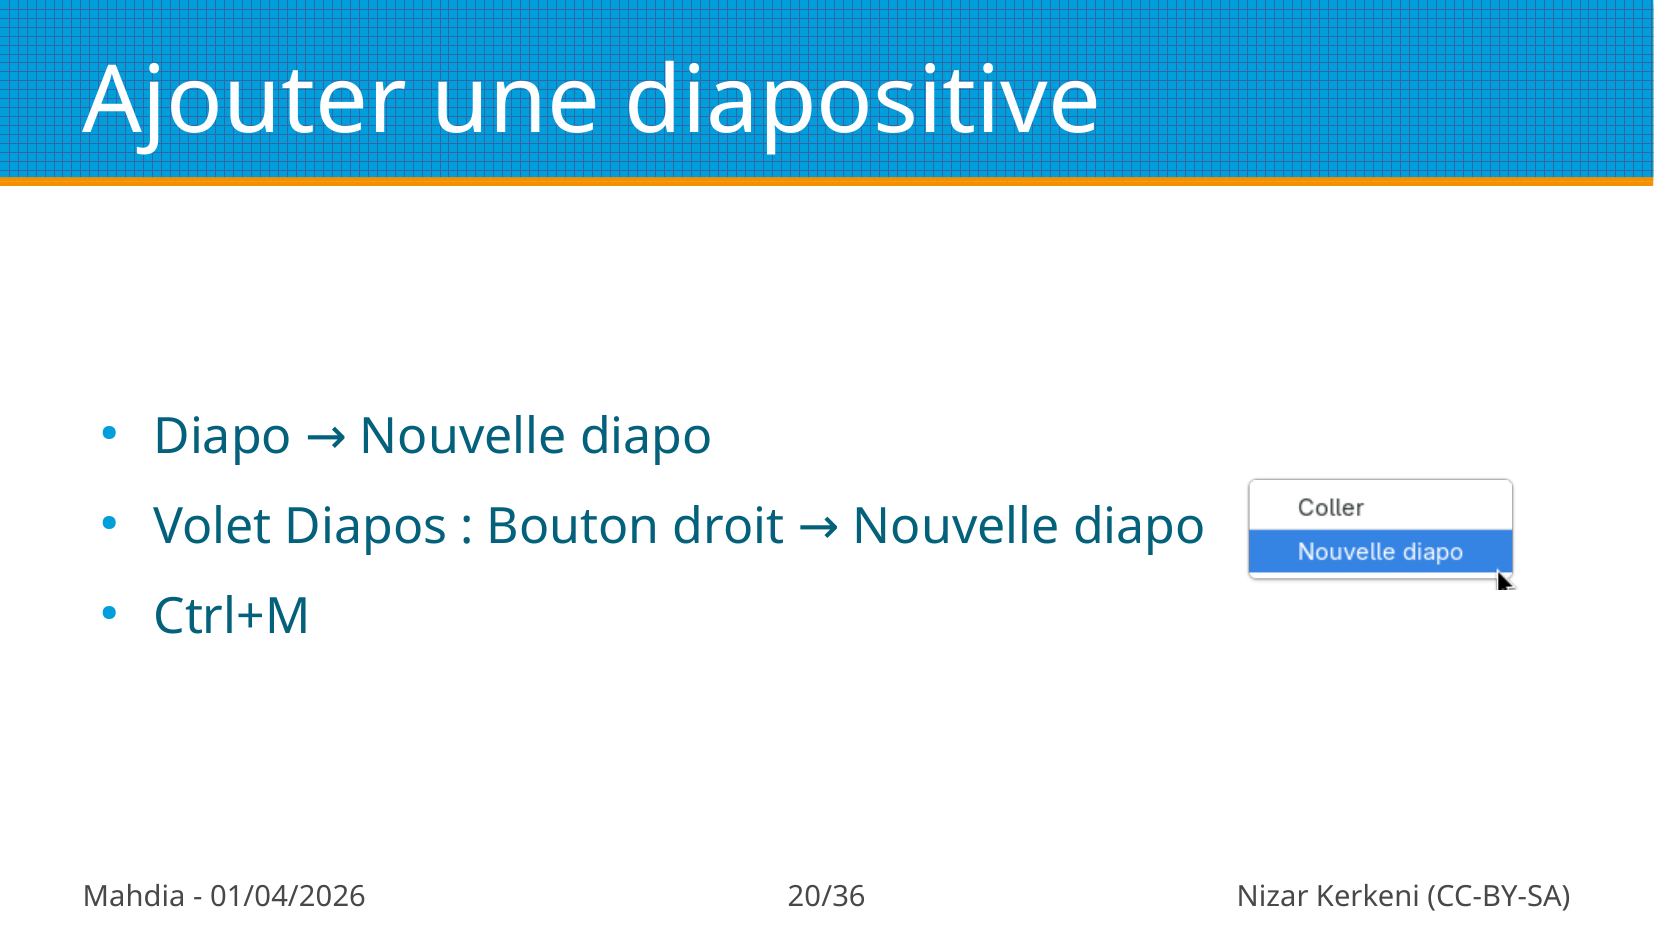

# Ajouter une diapositive
Diapo → Nouvelle diapo
Volet Diapos : Bouton droit → Nouvelle diapo
Ctrl+M
Mahdia - 01/04/2026
20